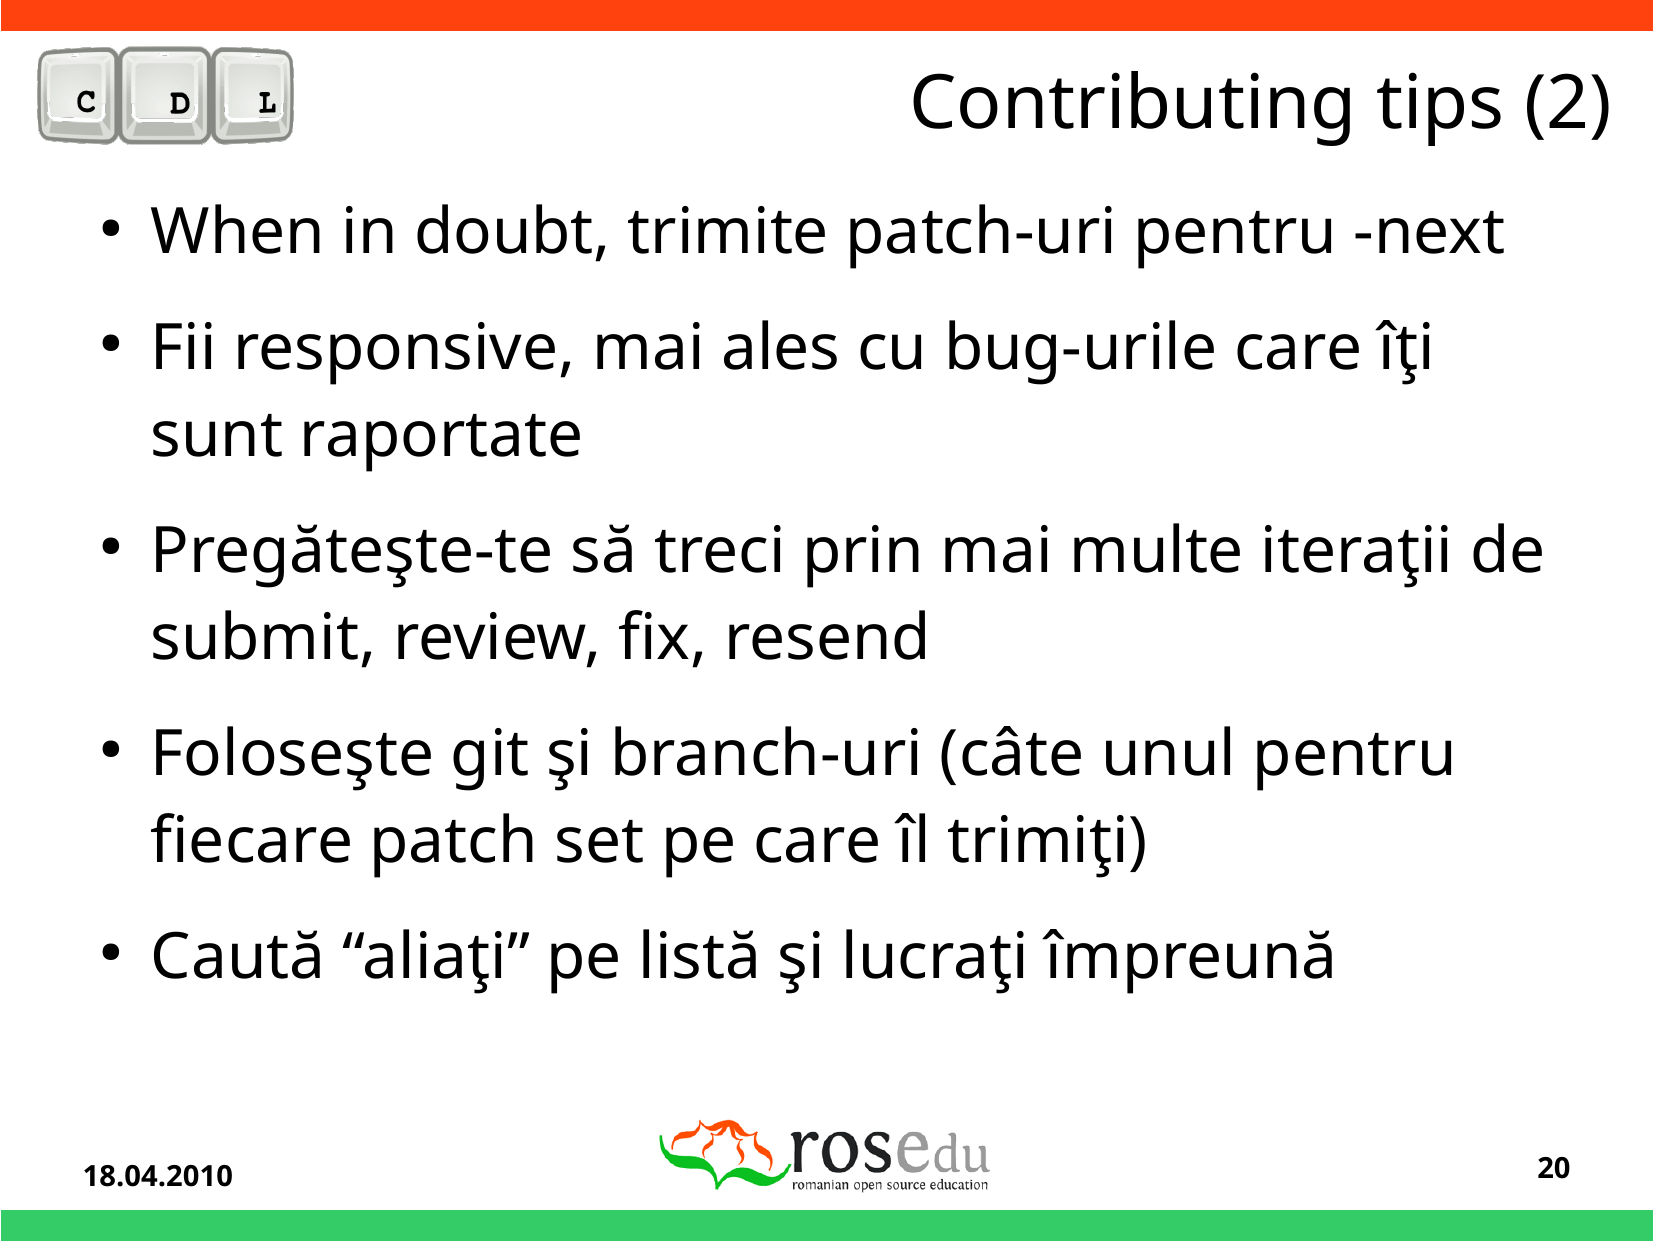

# Contributing tips (2)
When in doubt, trimite patch-uri pentru -next
Fii responsive, mai ales cu bug-urile care îţi sunt raportate
Pregăteşte-te să treci prin mai multe iteraţii de submit, review, fix, resend
Foloseşte git şi branch-uri (câte unul pentru fiecare patch set pe care îl trimiţi)
Caută “aliaţi” pe listă şi lucraţi împreună
20
18.04.2010